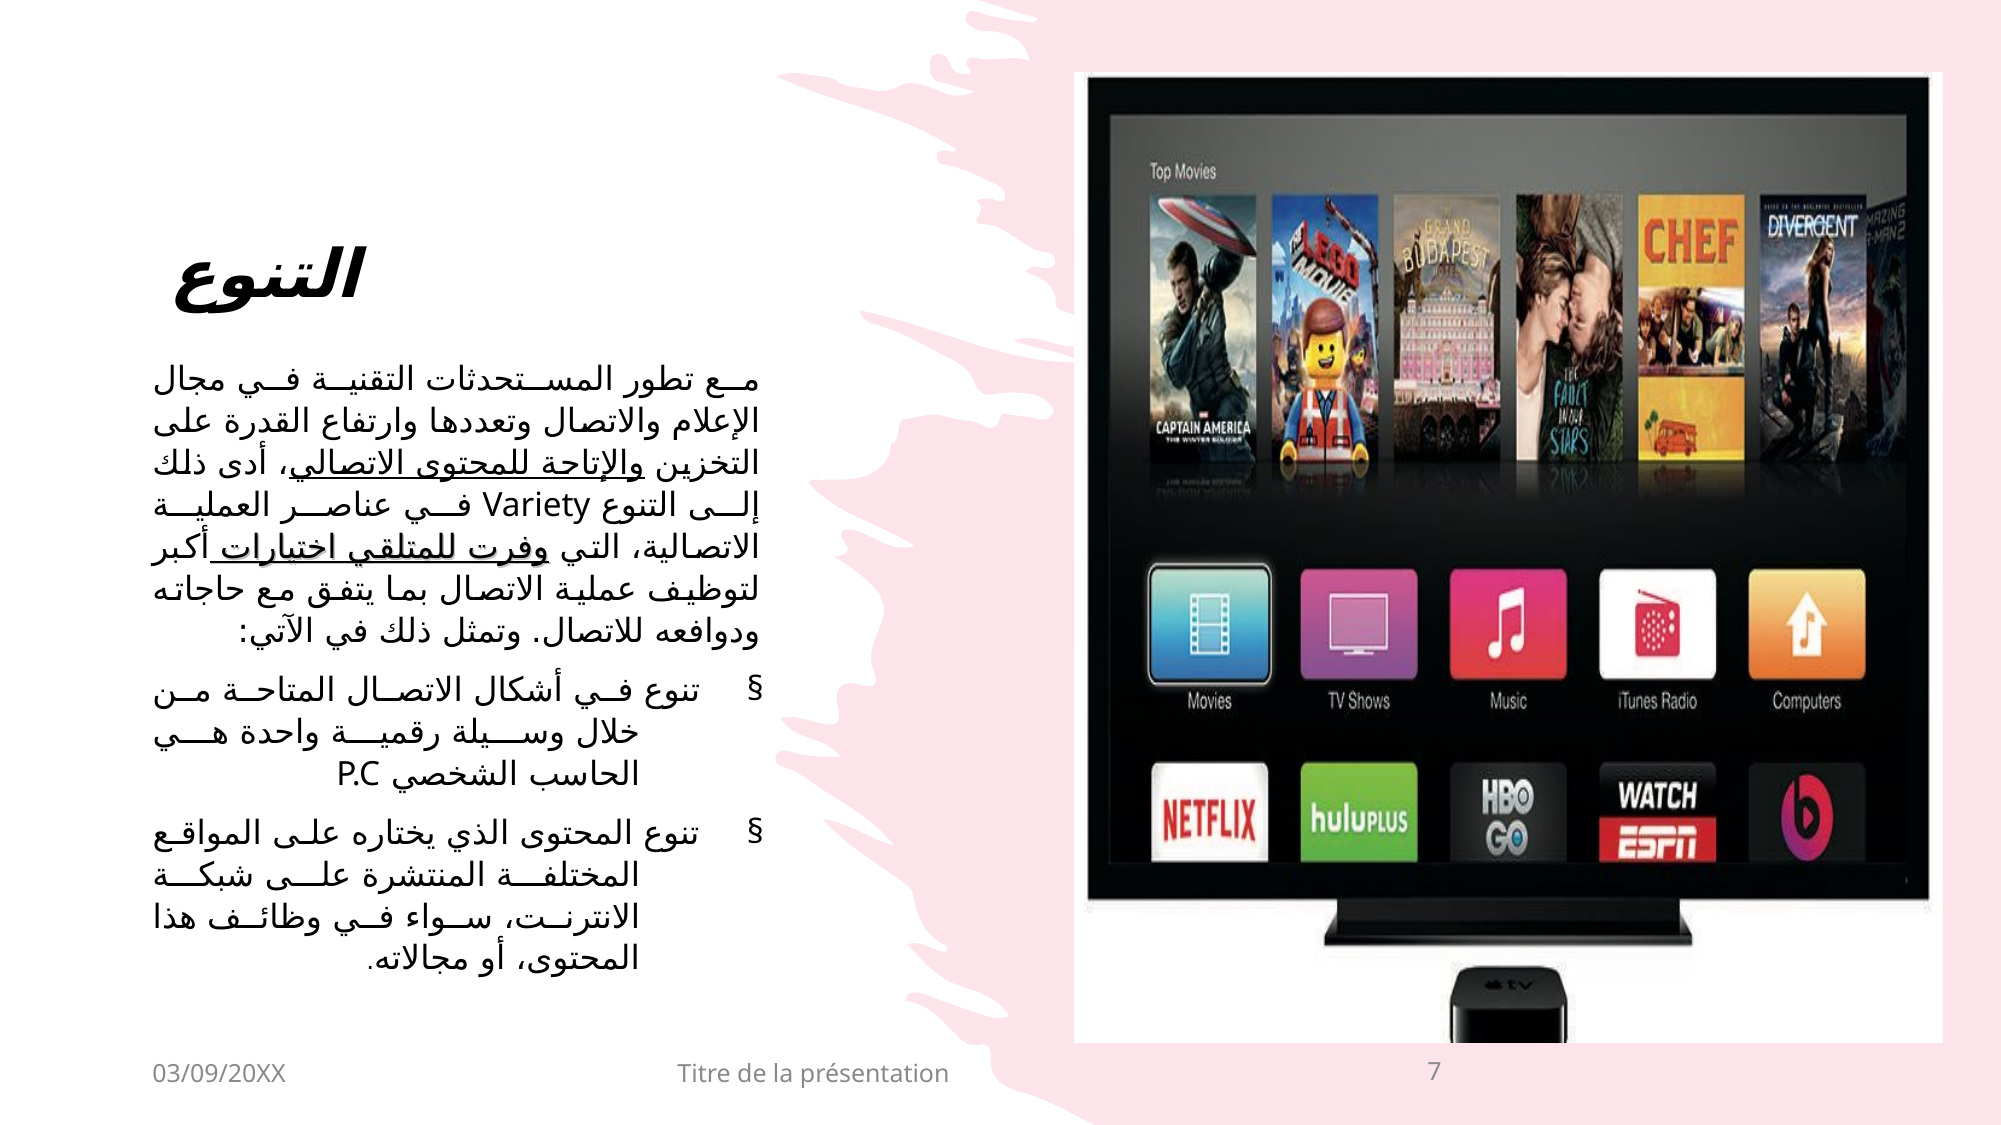

# التنوع
مع تطور المستحدثات التقنية في مجال الإعلام والاتصال وتعددها وارتفاع القدرة على التخزين والإتاحة للمحتوى الاتصالي، أدى ذلك إلى التنوع Variety في عناصر العملية الاتصالية، التي وفرت للمتلقي اختيارات أكبر لتوظيف عملية الاتصال بما يتفق مع حاجاته ودوافعه للاتصال. وتمثل ذلك في الآتي:
تنوع في أشكال الاتصال المتاحة من خلال وسيلة رقمية واحدة هي الحاسب الشخصي P.C
تنوع المحتوى الذي يختاره على المواقع المختلفة المنتشرة على شبكة الانترنت، سواء في وظائف هذا المحتوى، أو مجالاته.
03/09/20XX
Titre de la présentation